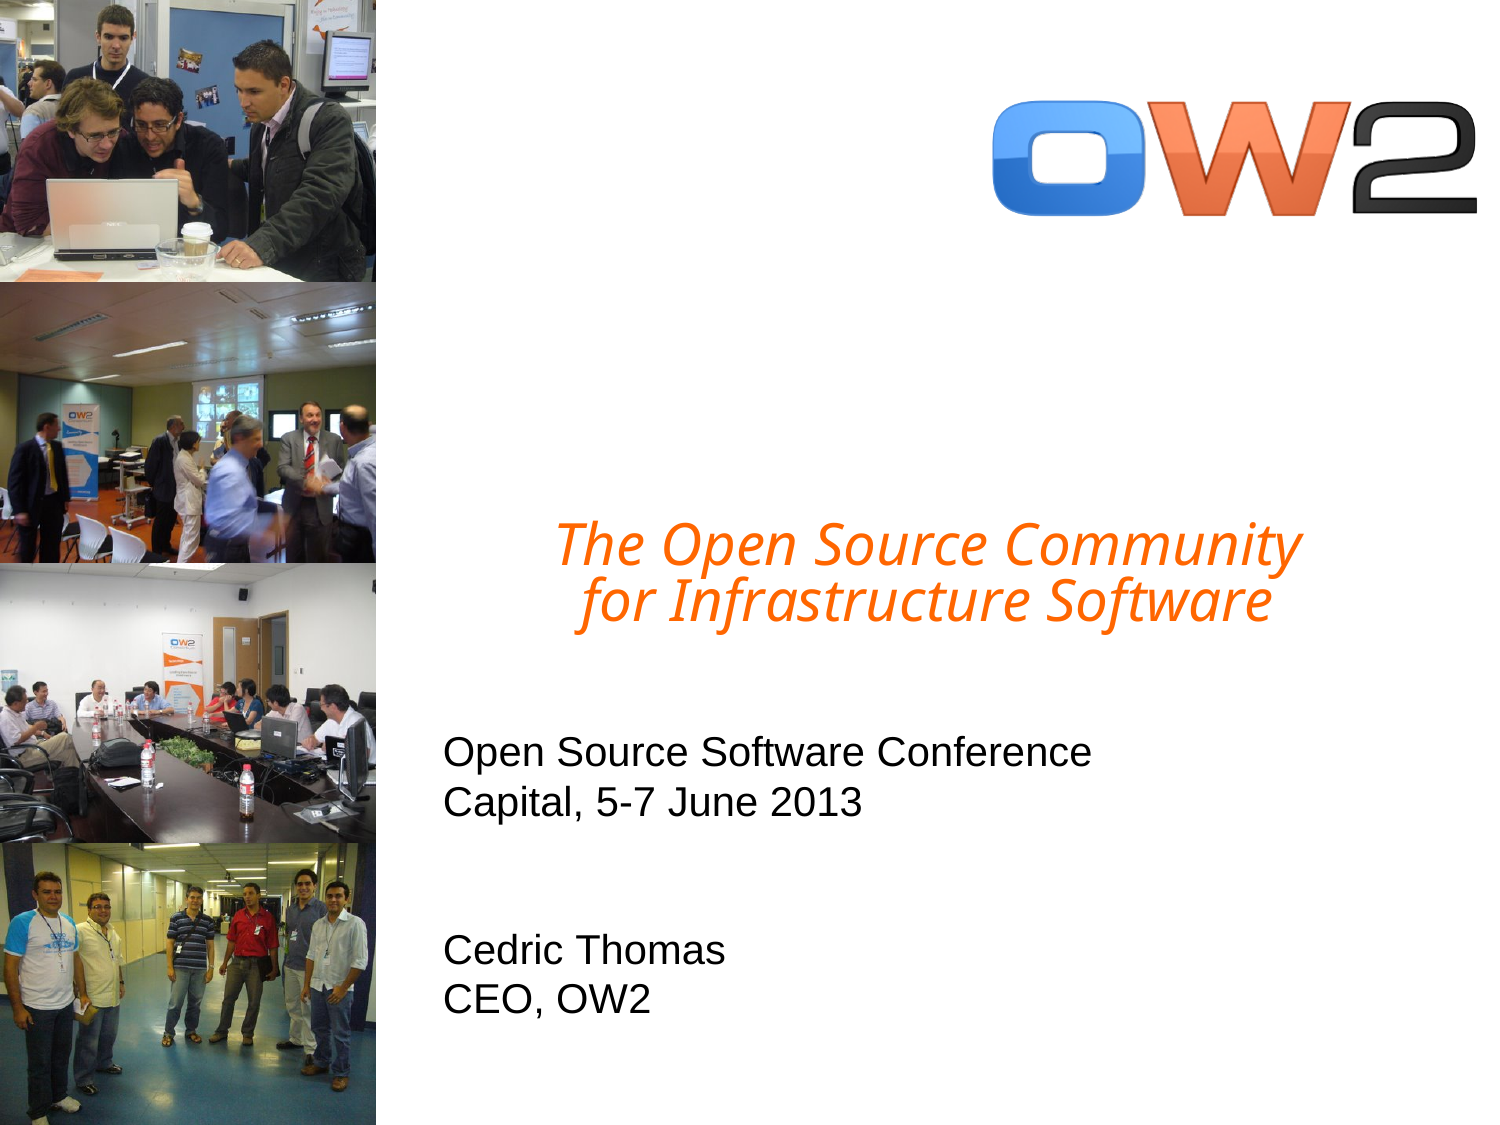

# The Open Source Community for Infrastructure Software
Open Source Software Conference
Capital, 5-7 June 2013
Cedric Thomas
CEO, OW2